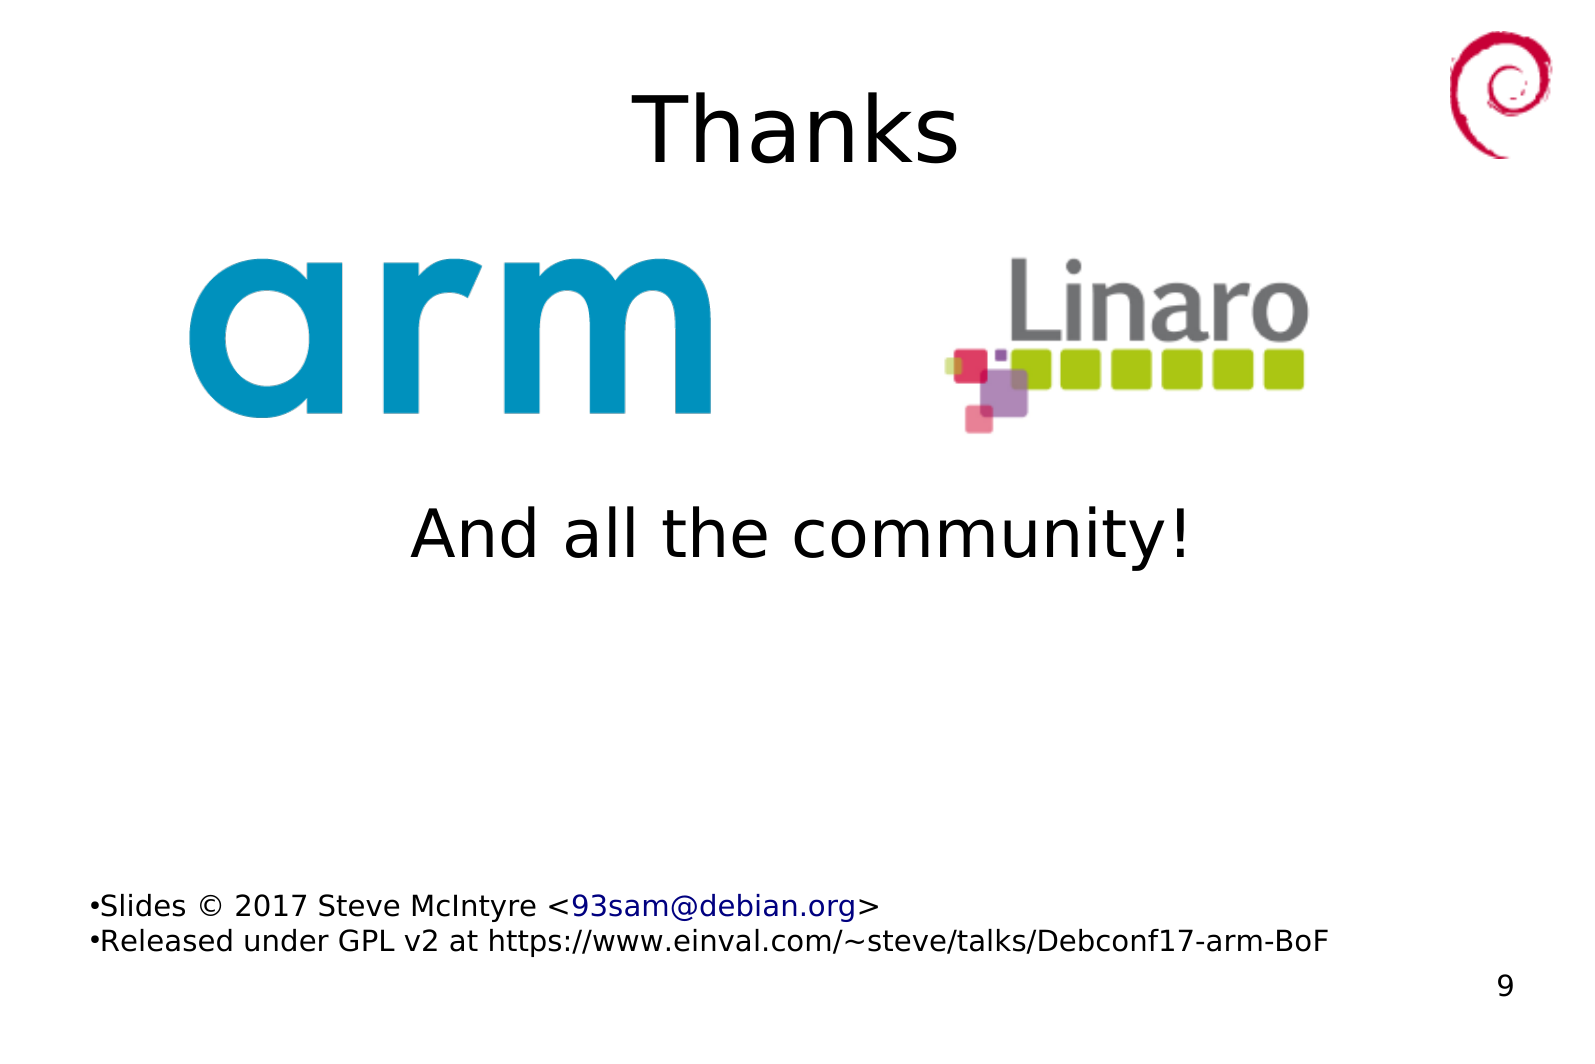

# Thanks
And all the community!
Slides © 2017 Steve McIntyre <93sam@debian.org>
Released under GPL v2 at https://www.einval.com/~steve/talks/Debconf17-arm-BoF
9